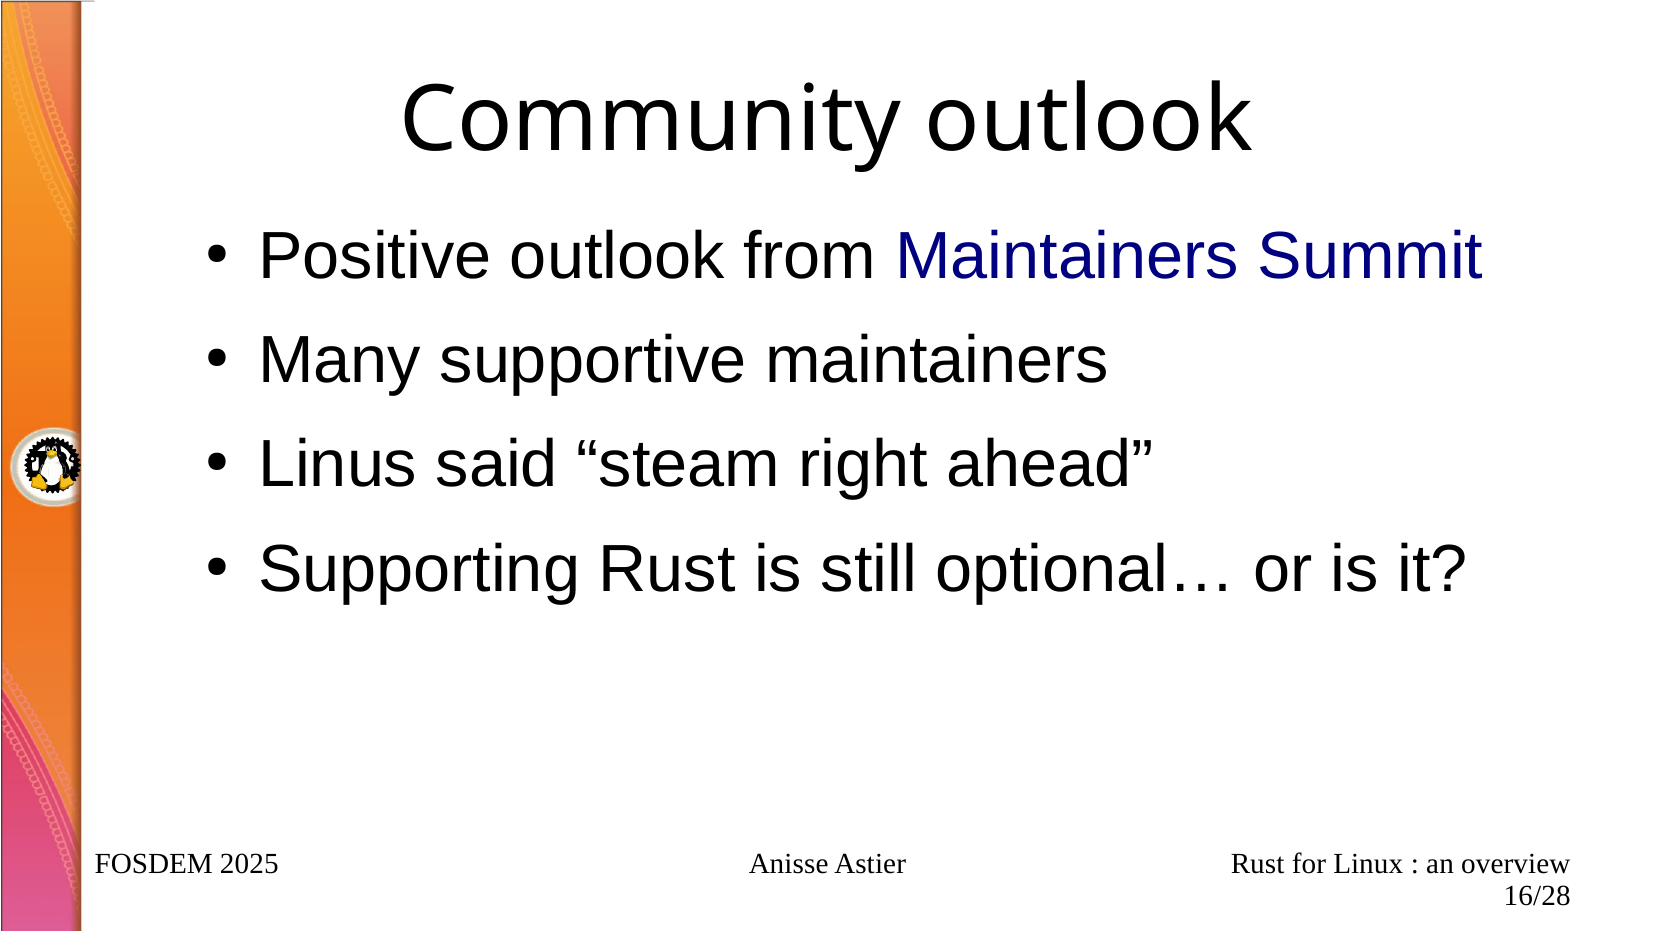

# Community outlook
Positive outlook from Maintainers Summit
Many supportive maintainers
Linus said “steam right ahead”
Supporting Rust is still optional… or is it?
16